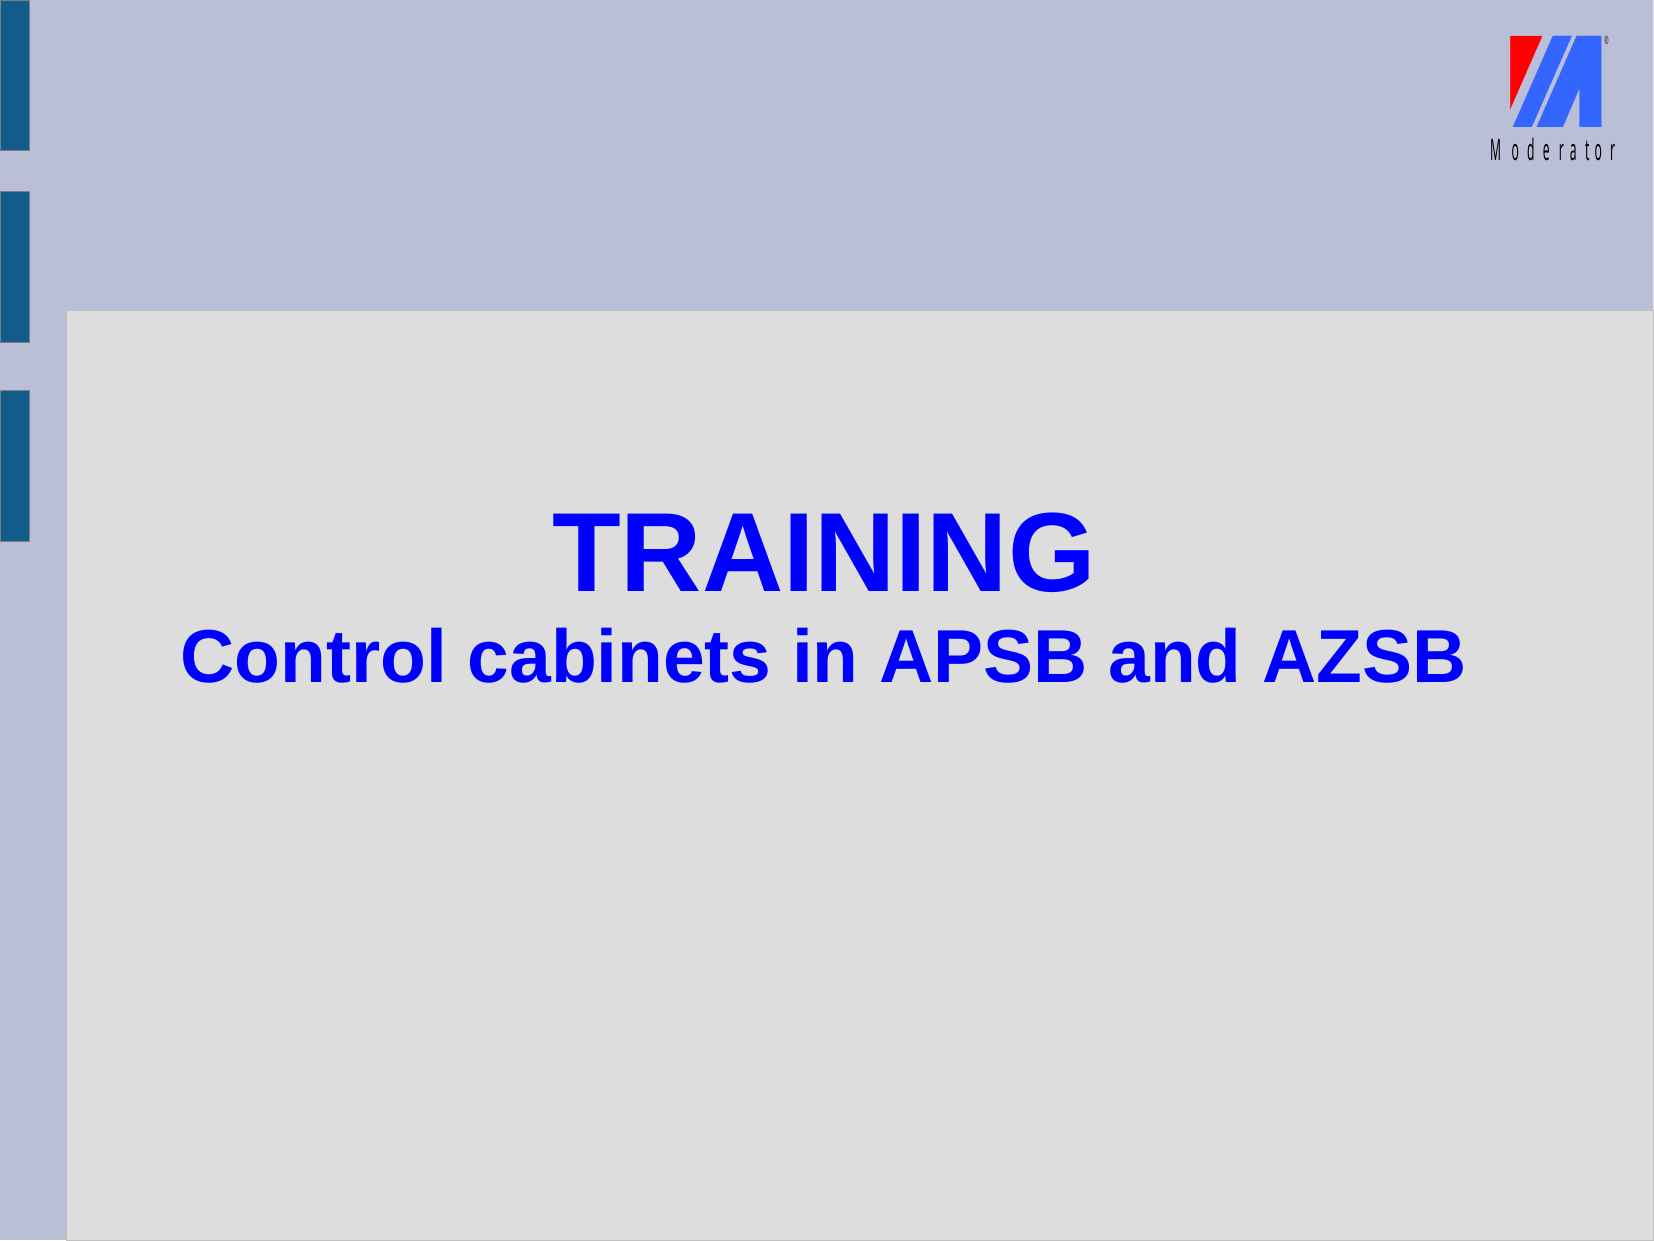

# TRAINING Control cabinets in APSB and AZSB